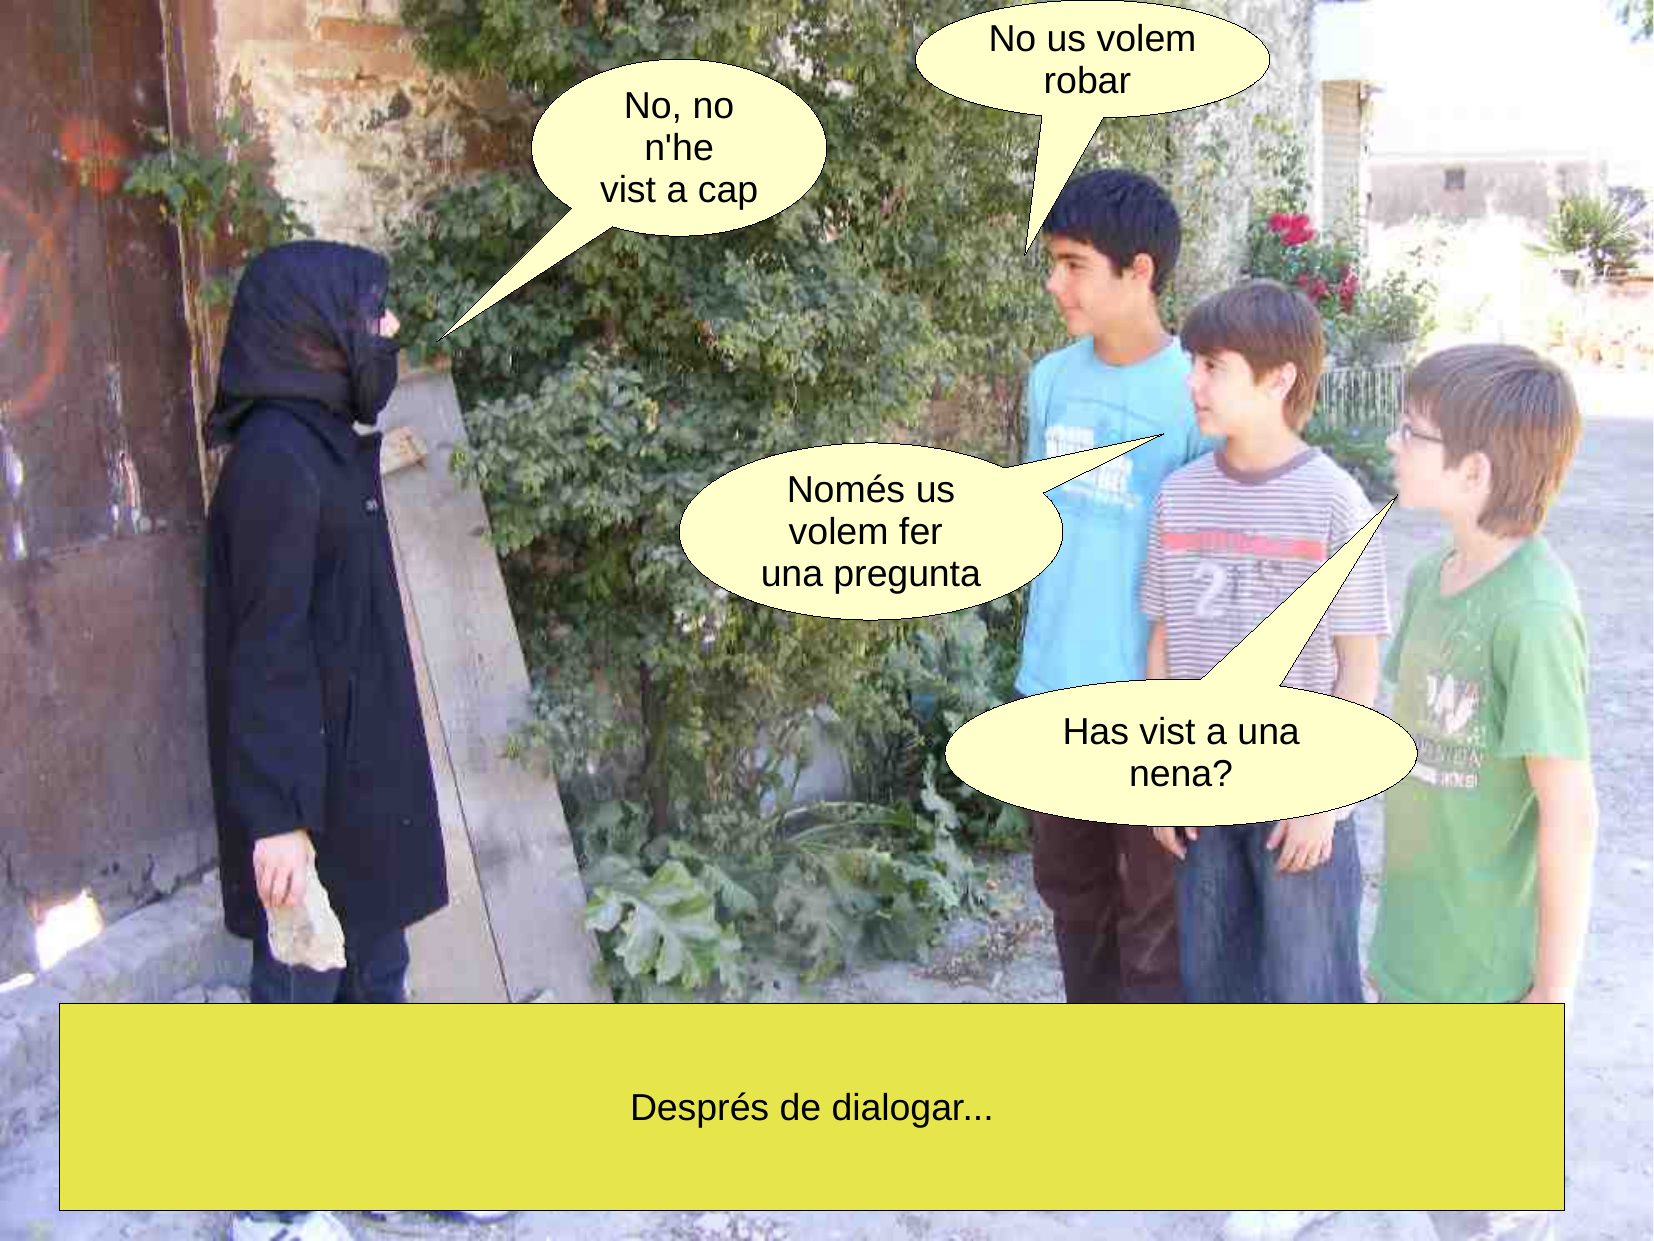

No us volem robar
No, no n'he
vist a cap
Només us volem fer
una pregunta
Has vist a una nena?
Després de dialogar...